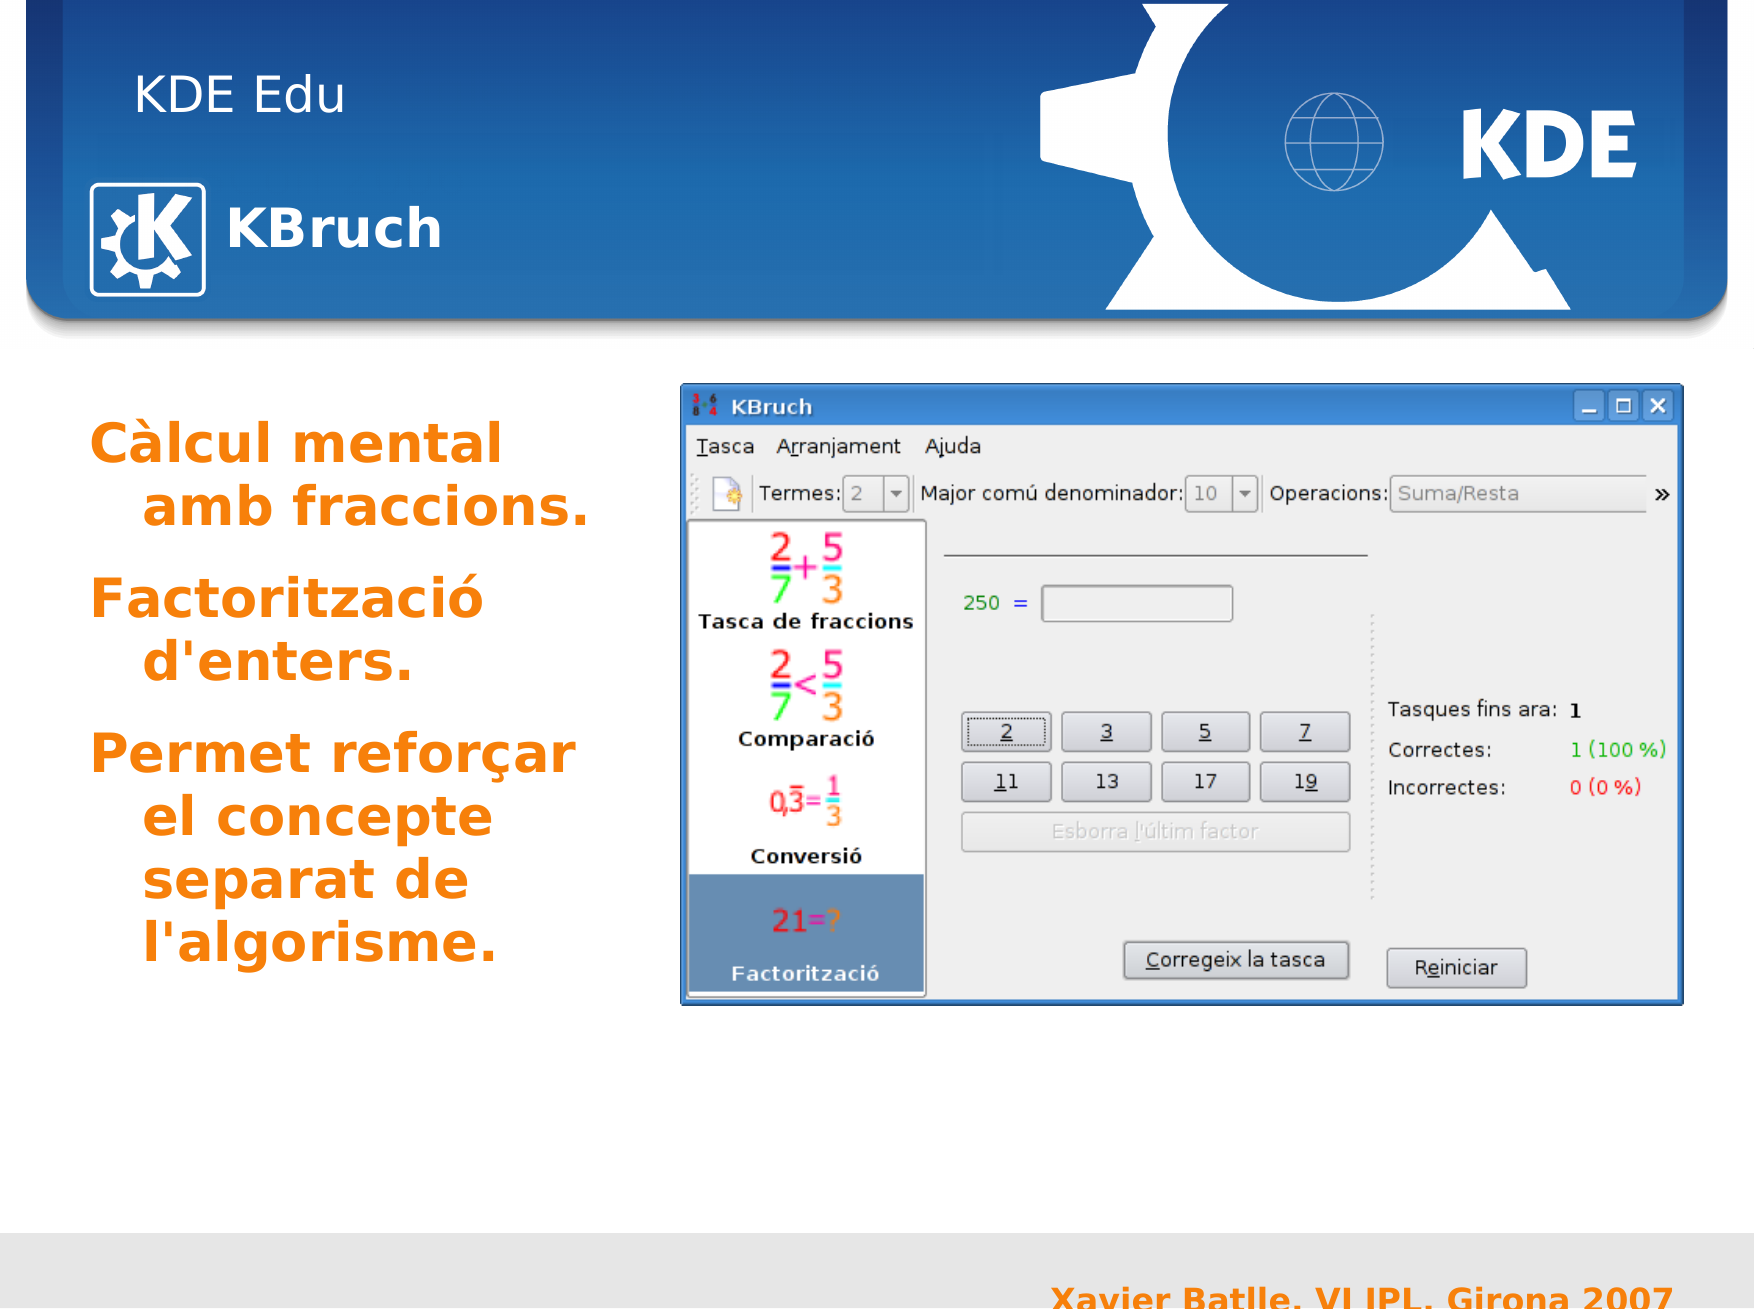

# KBruch
Càlcul mental amb fraccions.
Factorització d'enters.
Permet reforçar el concepte separat de l'algorisme.